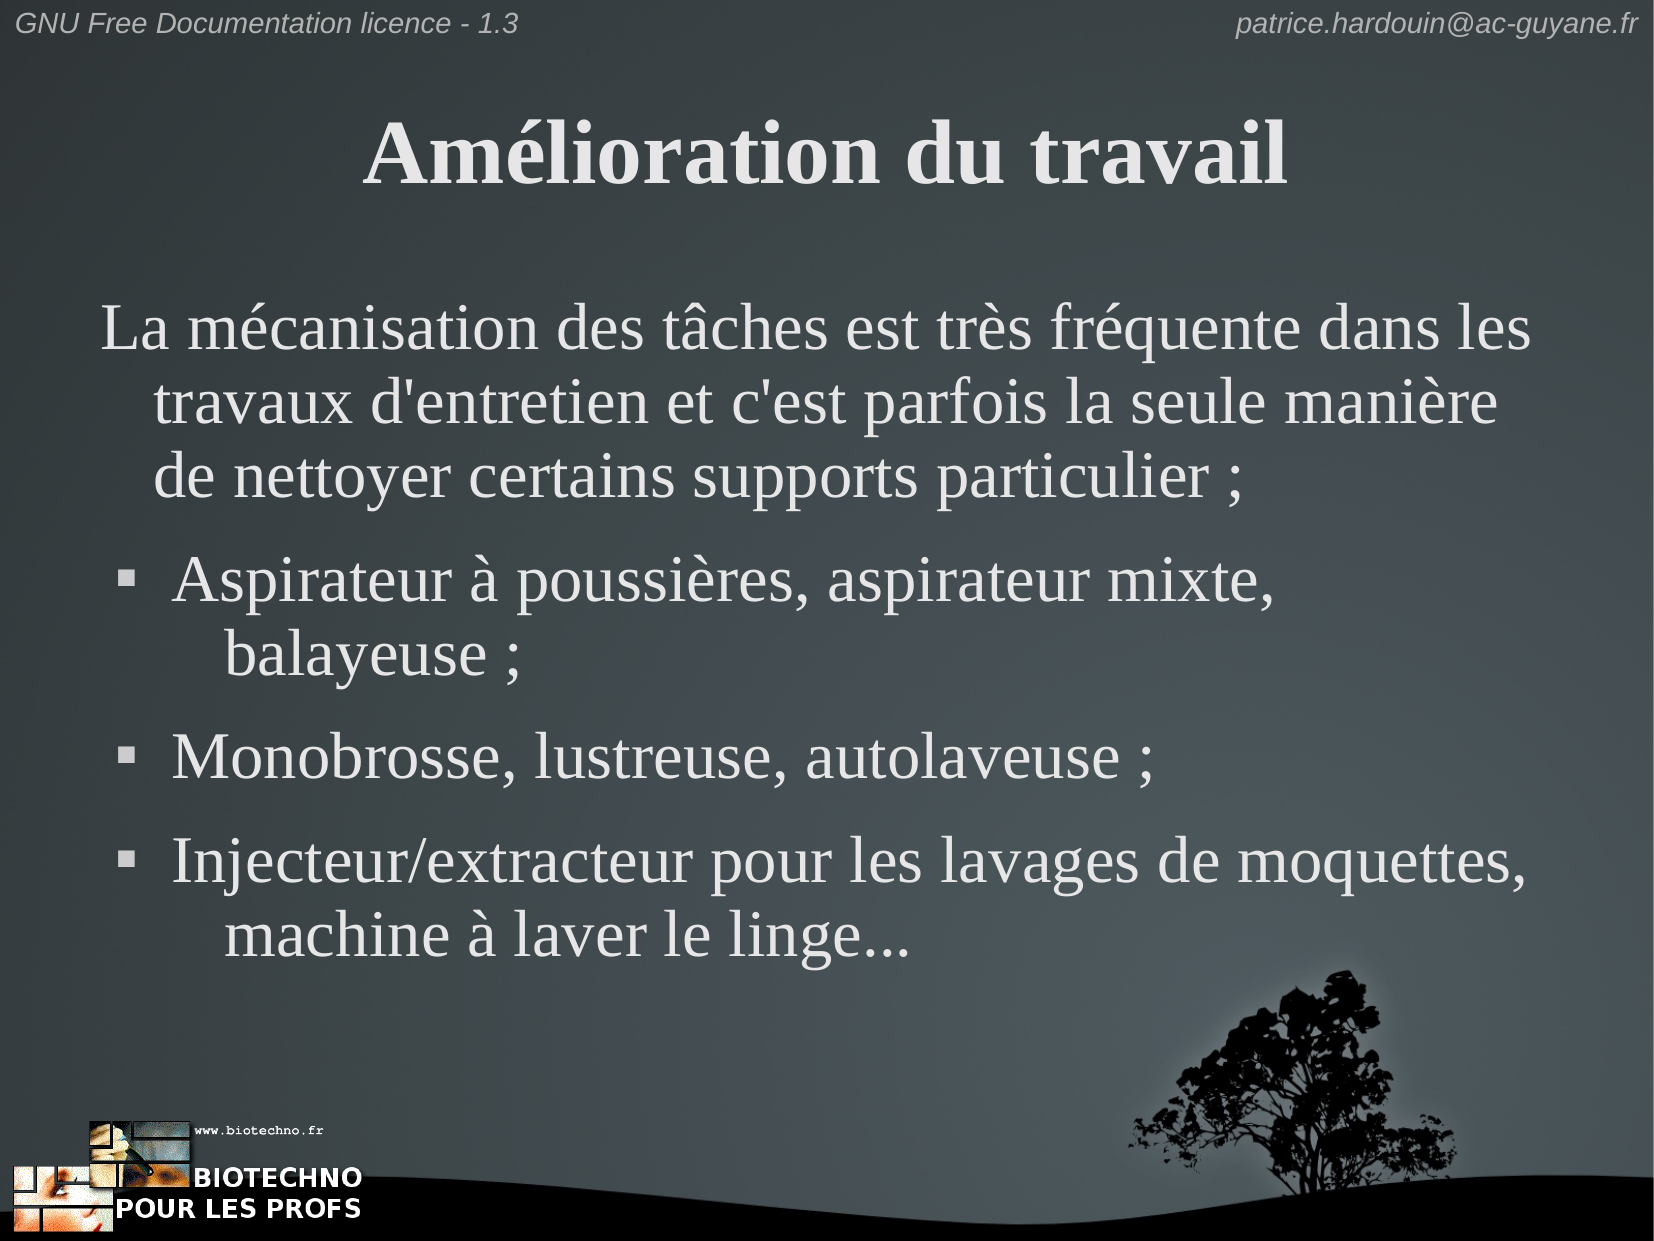

# Amélioration du travail
La mécanisation des tâches est très fréquente dans les travaux d'entretien et c'est parfois la seule manière de nettoyer certains supports particulier ;
Aspirateur à poussières, aspirateur mixte, balayeuse ;
Monobrosse, lustreuse, autolaveuse ;
Injecteur/extracteur pour les lavages de moquettes, machine à laver le linge...